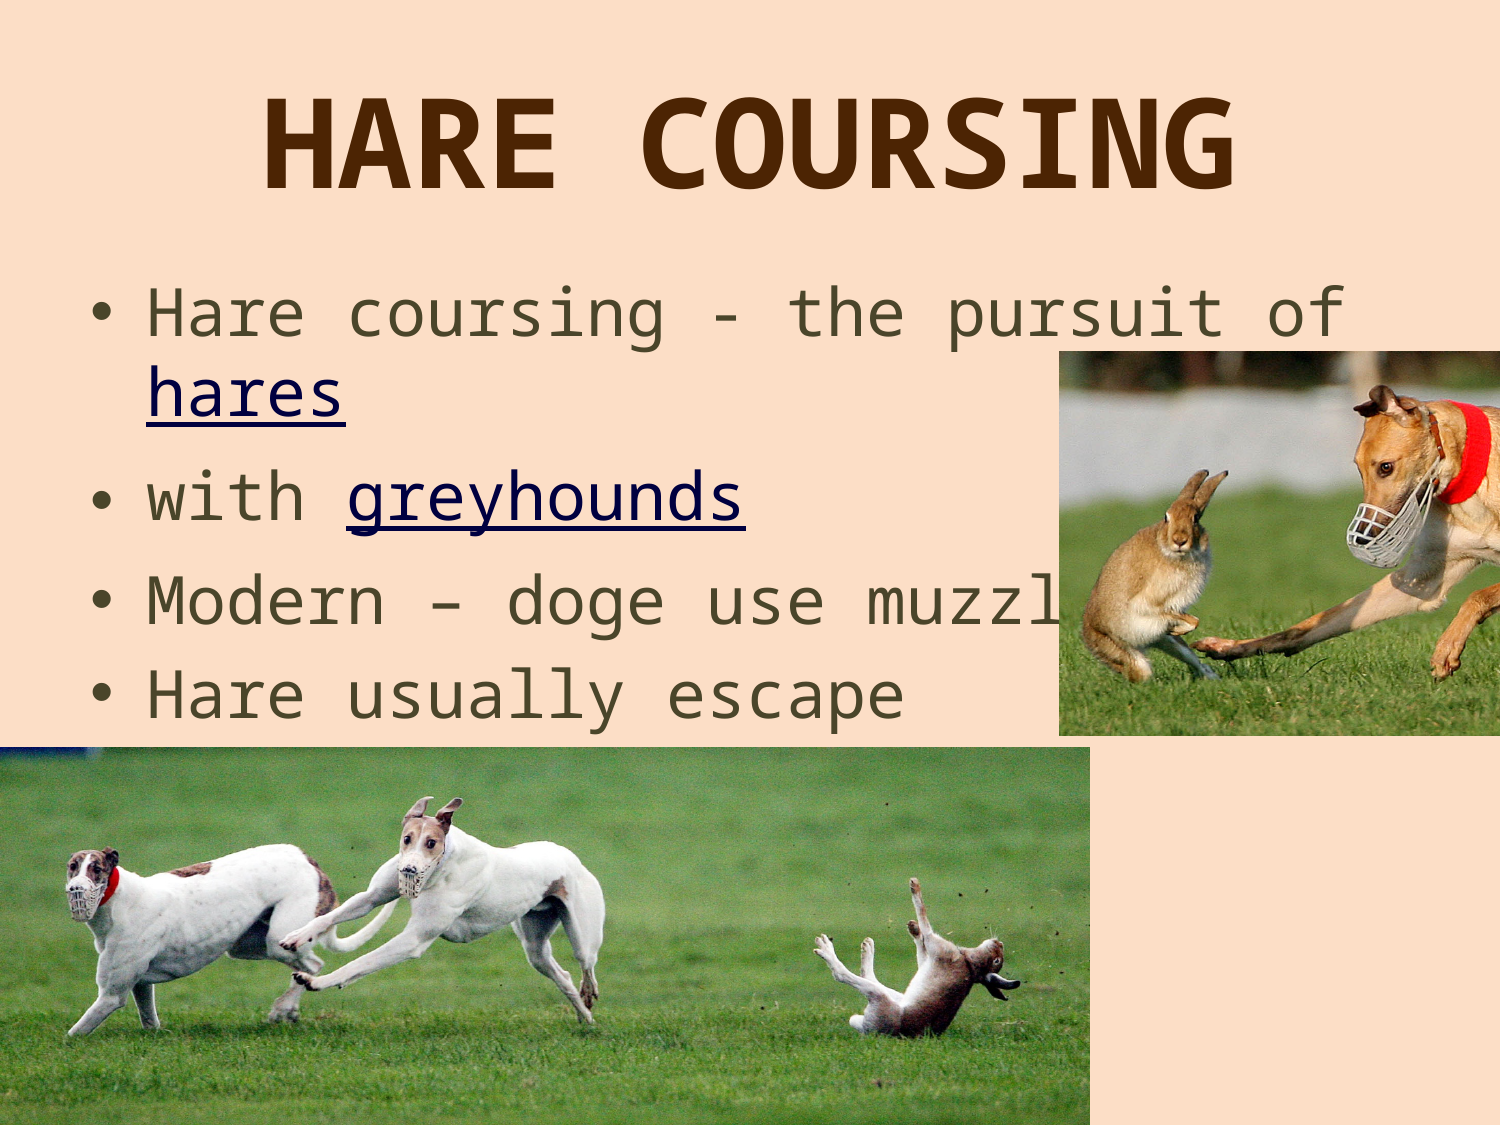

# HARE COURSING
Hare coursing - the pursuit of hares
with greyhounds
Modern – doge use muzzle
Hare usually escape